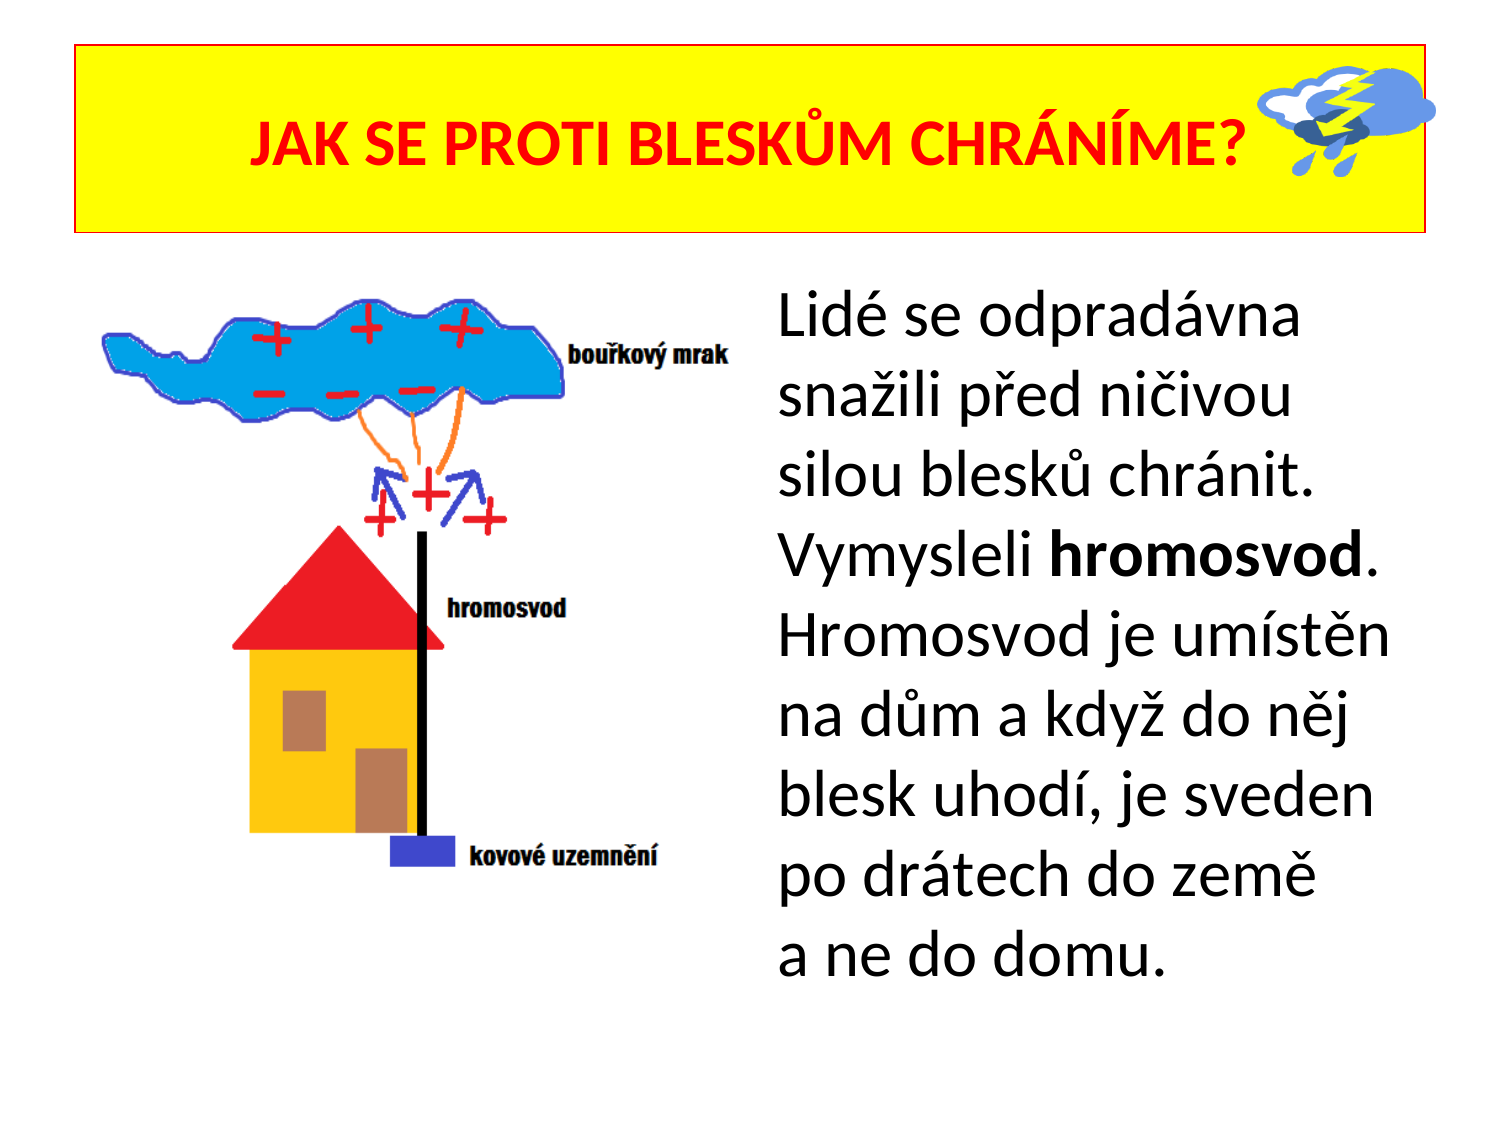

# JAK SE PROTI BLESKŮM CHRÁNÍME?
Lidé se odpradávna snažili před ničivou silou blesků chránit. Vymysleli hromosvod. Hromosvod je umístěn na dům a když do něj blesk uhodí, je sveden po drátech do země
a ne do domu.